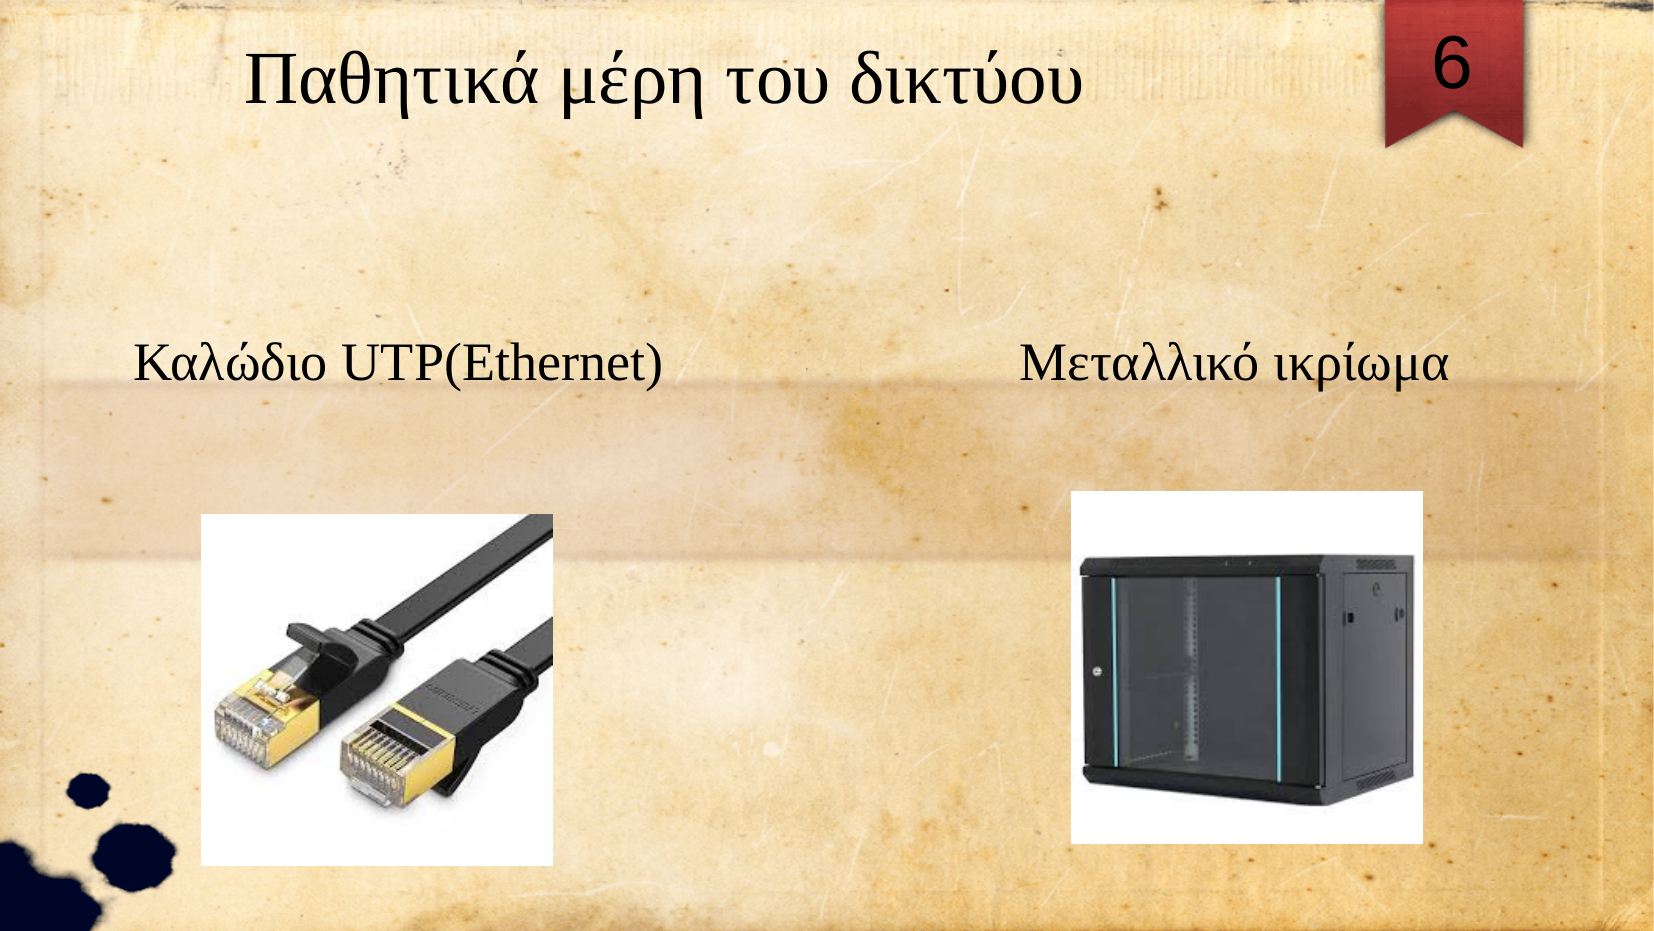

# Παθητικά μέρη του δικτύου
6
Καλώδιο UTP(Ethernet)					Μεταλλικό ικρίωμα